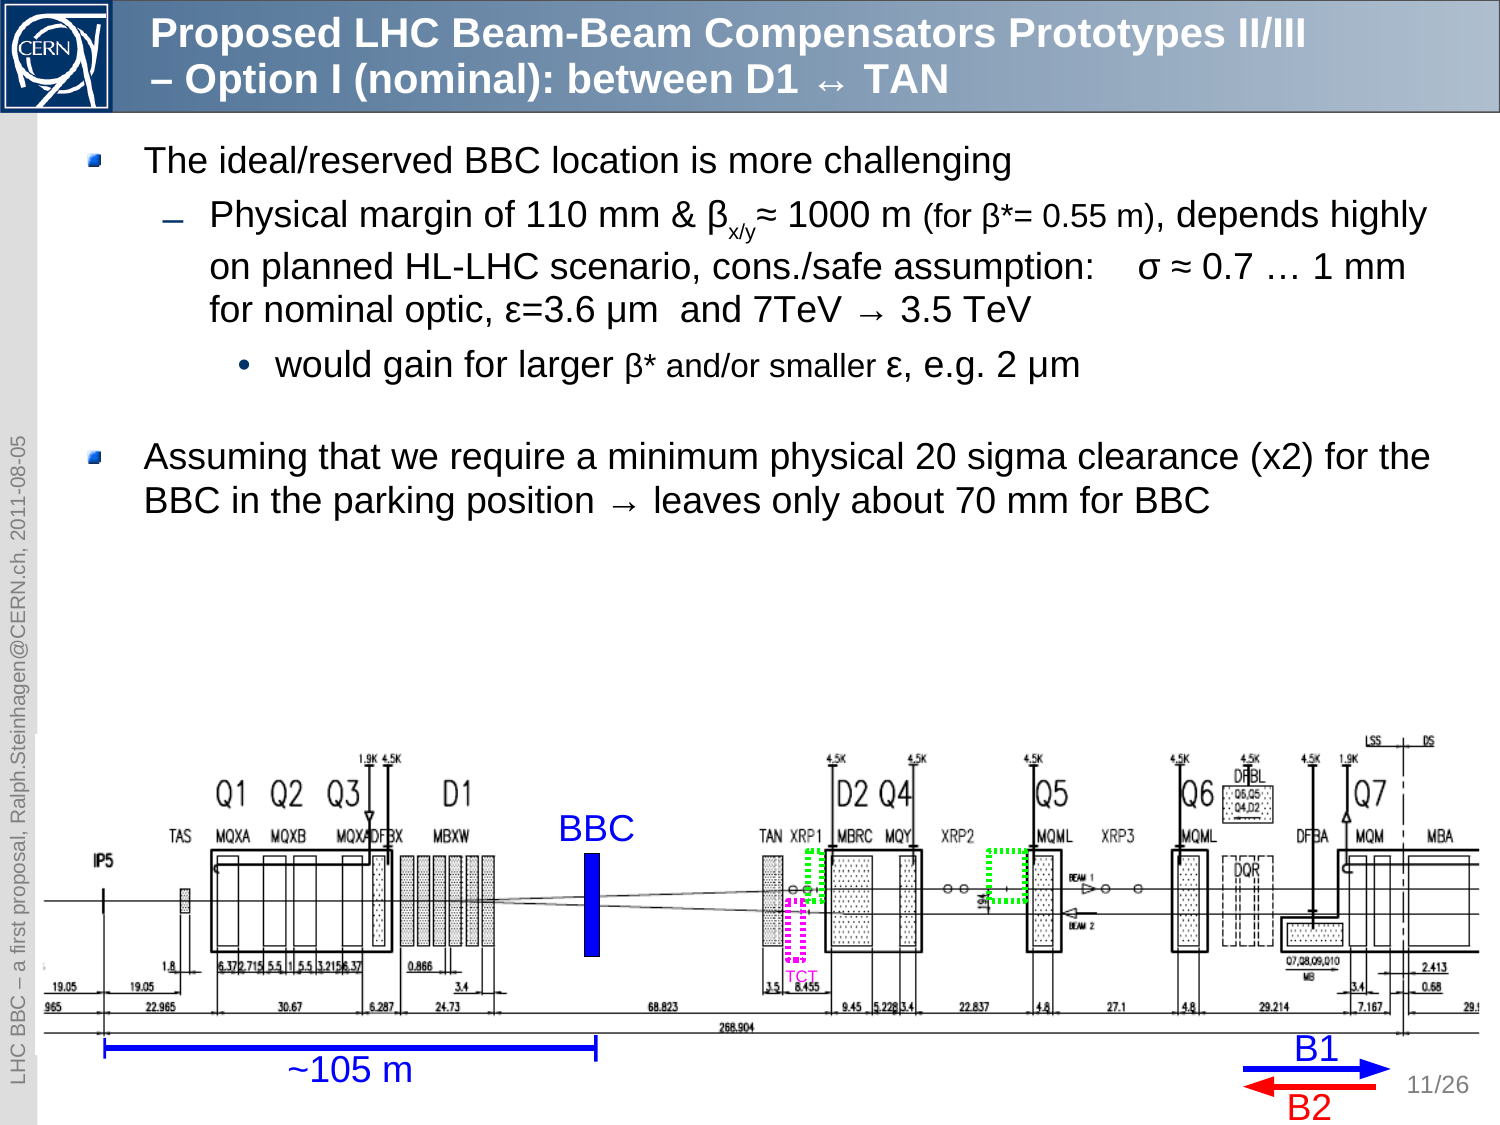

# Proposed LHC Beam-Beam Compensators Prototypes II/III – Option I (nominal): between D1 ↔ TAN
The ideal/reserved BBC location is more challenging
Physical margin of 110 mm & βx/y≈ 1000 m (for β*= 0.55 m), depends highly on planned HL-LHC scenario, cons./safe assumption:	σ ≈ 0.7 … 1 mm for nominal optic, ε=3.6 μm and 7TeV → 3.5 TeV
would gain for larger β* and/or smaller ε, e.g. 2 μm
Assuming that we require a minimum physical 20 sigma clearance (x2) for the BBC in the parking position → leaves only about 70 mm for BBC
BBC
TCT
~105 m
B1
B2